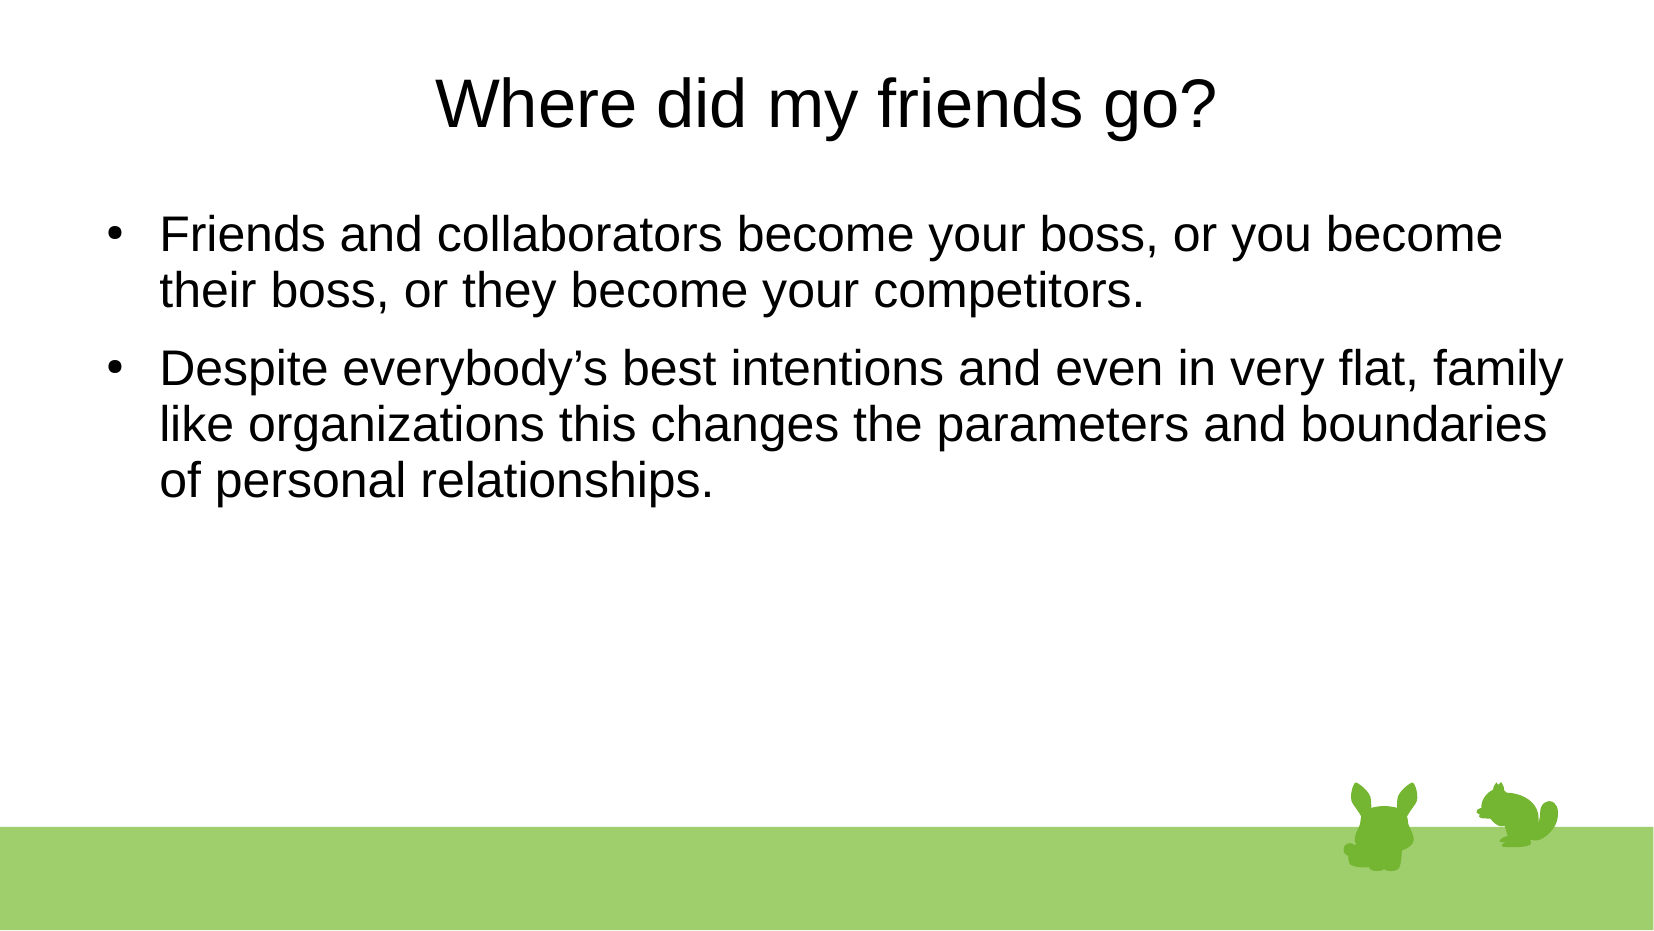

# Where did my friends go?
Friends and collaborators become your boss, or you become their boss, or they become your competitors.
Despite everybody’s best intentions and even in very flat, family like organizations this changes the parameters and boundaries of personal relationships.